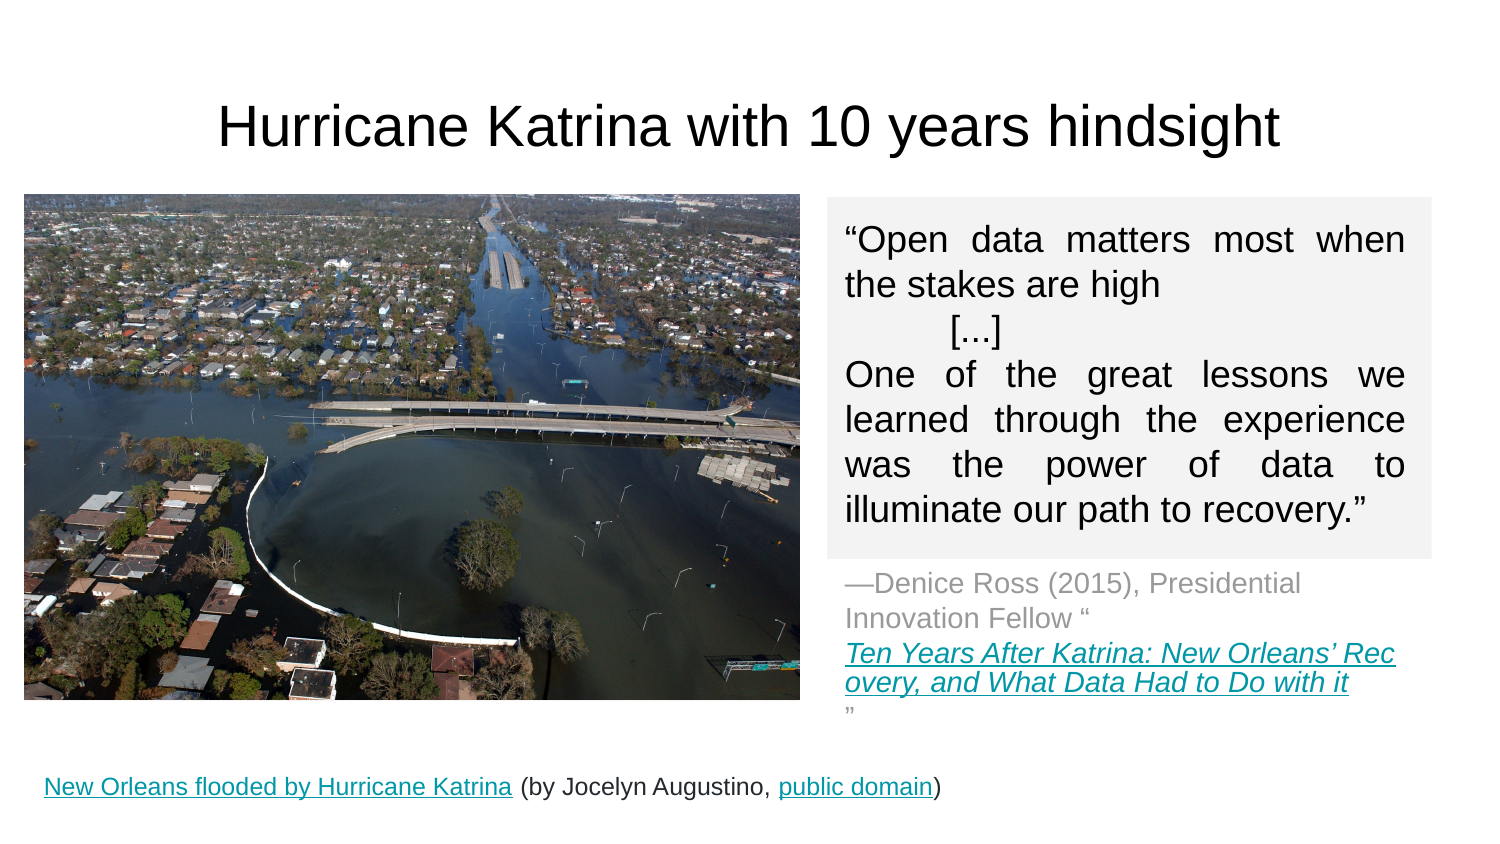

# Hurricane Katrina with 10 years hindsight
“Open data matters most when the stakes are high
 [...]
One of the great lessons we learned through the experience was the power of data to illuminate our path to recovery.”
—Denice Ross (2015), Presidential Innovation Fellow “Ten Years After Katrina: New Orleans’ Recovery, and What Data Had to Do with it”
New Orleans flooded by Hurricane Katrina (by Jocelyn Augustino, public domain)